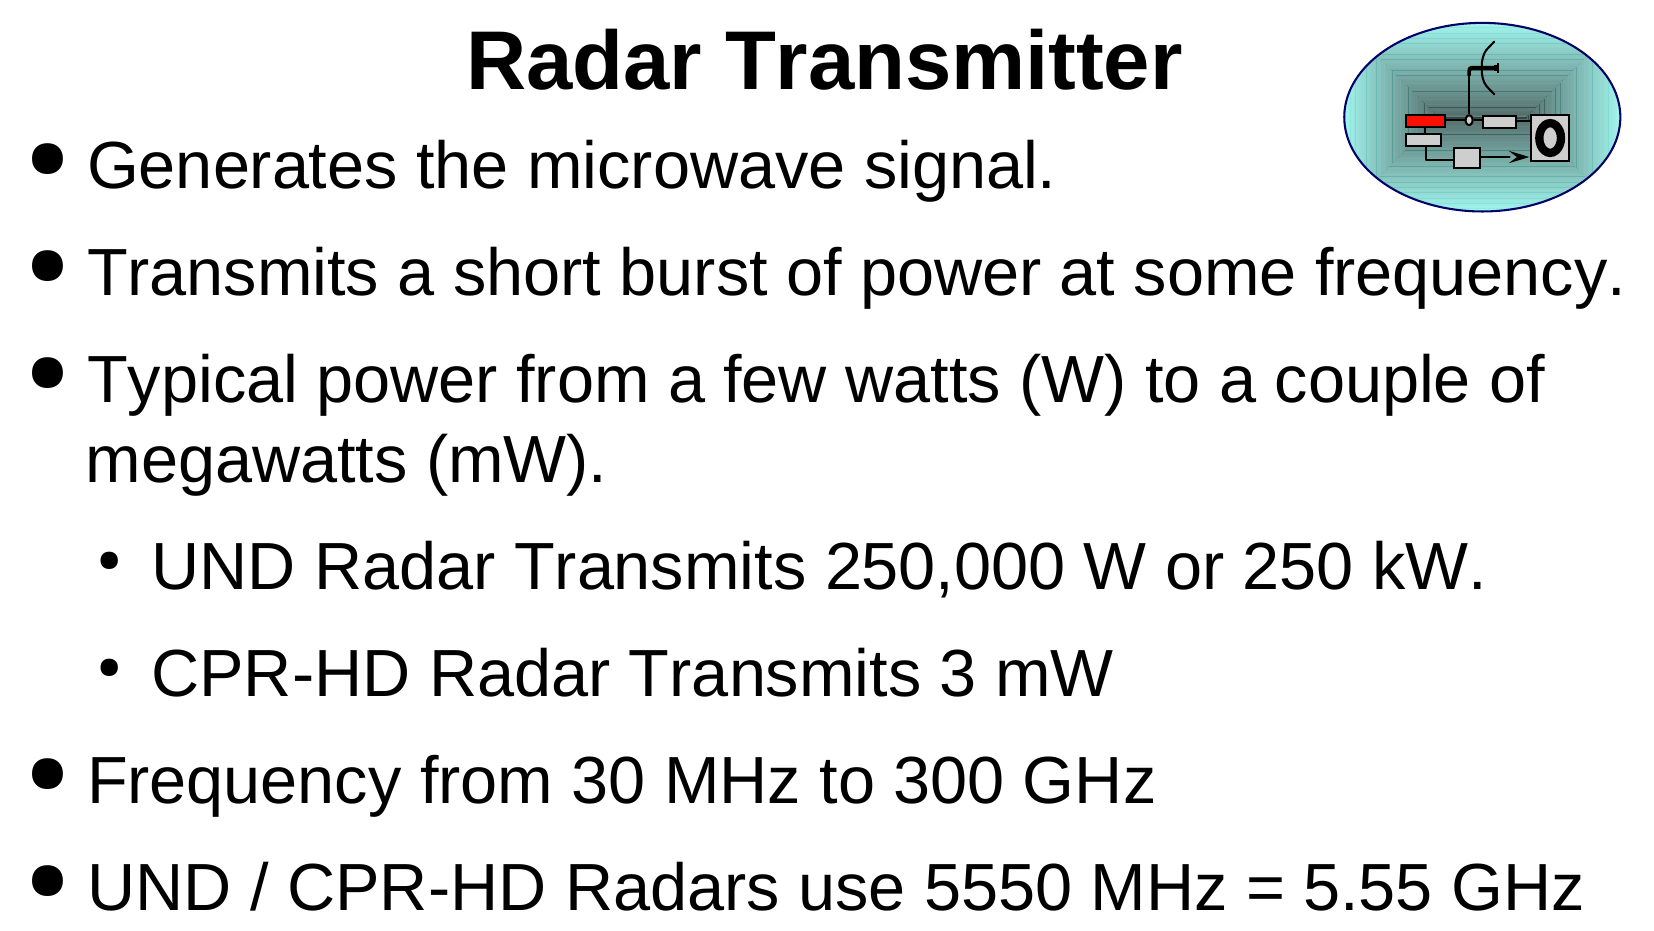

# Radar Transmitter
 Generates the microwave signal.
 Transmits a short burst of power at some frequency.
 Typical power from a few watts (W) to a couple of megawatts (mW).
 UND Radar Transmits 250,000 W or 250 kW.
 CPR-HD Radar Transmits 3 mW
 Frequency from 30 MHz to 300 GHz
 UND / CPR-HD Radars use 5550 MHz = 5.55 GHz